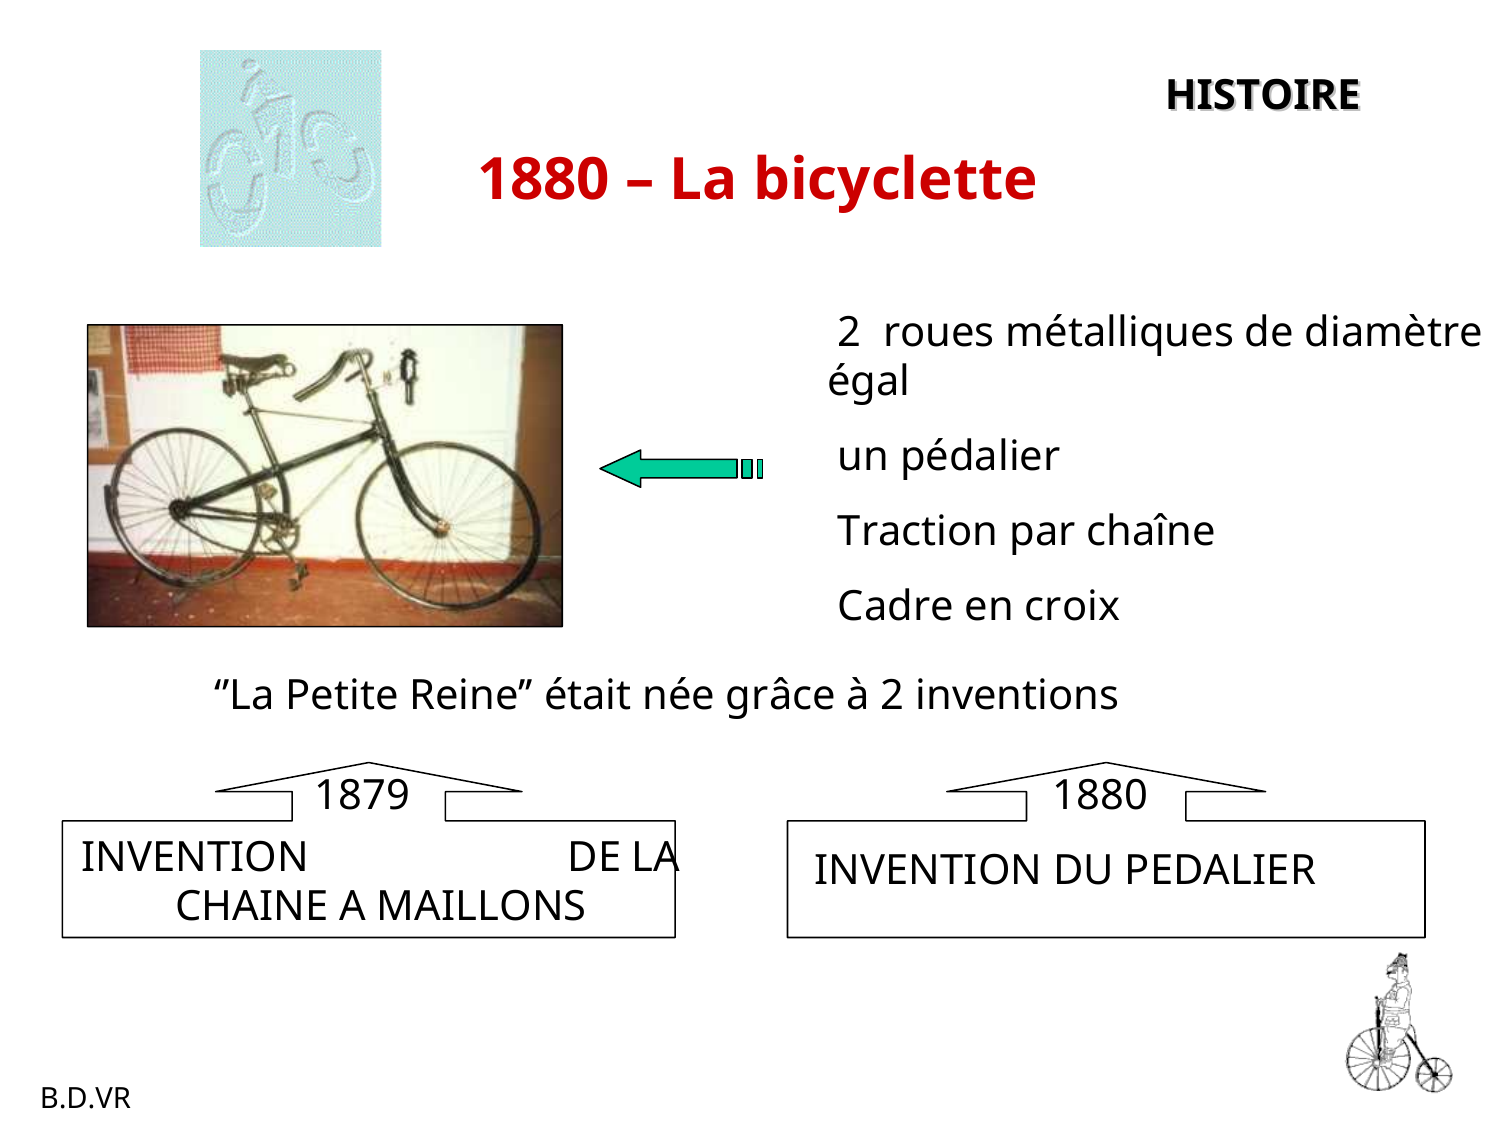

HISTOIRE
1880 – La bicyclette
 2 roues métalliques de diamètre égal
 un pédalier
 Traction par chaîne
 Cadre en croix
‘’La Petite Reine’’ était née grâce à 2 inventions
1879
1880
INVENTION DE LA CHAINE A MAILLONS
INVENTION DU PEDALIER
B.D.VR